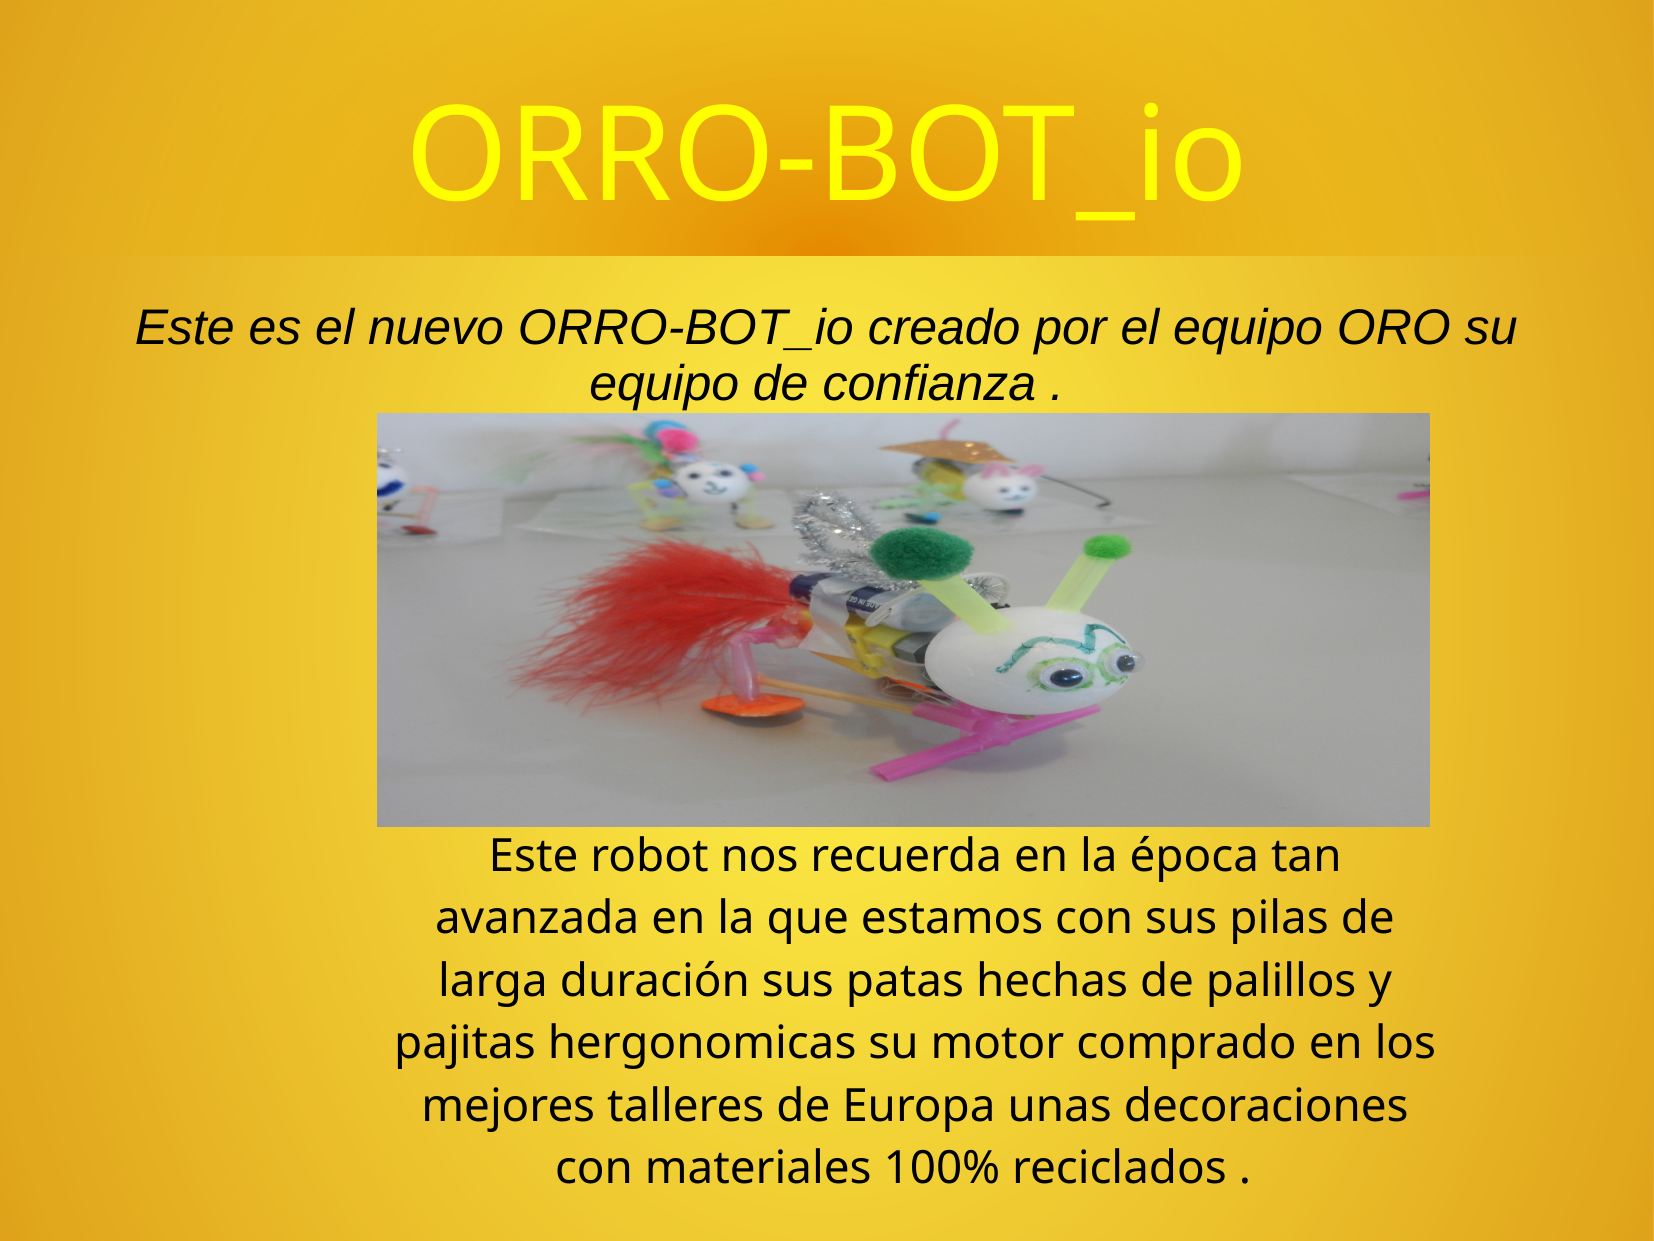

# ORRO-BOT_io
Este es el nuevo ORRO-BOT_io creado por el equipo ORO su equipo de confianza .
Este robot nos recuerda en la época tan avanzada en la que estamos con sus pilas de larga duración sus patas hechas de palillos y pajitas hergonomicas su motor comprado en los mejores talleres de Europa unas decoraciones con materiales 100% reciclados .